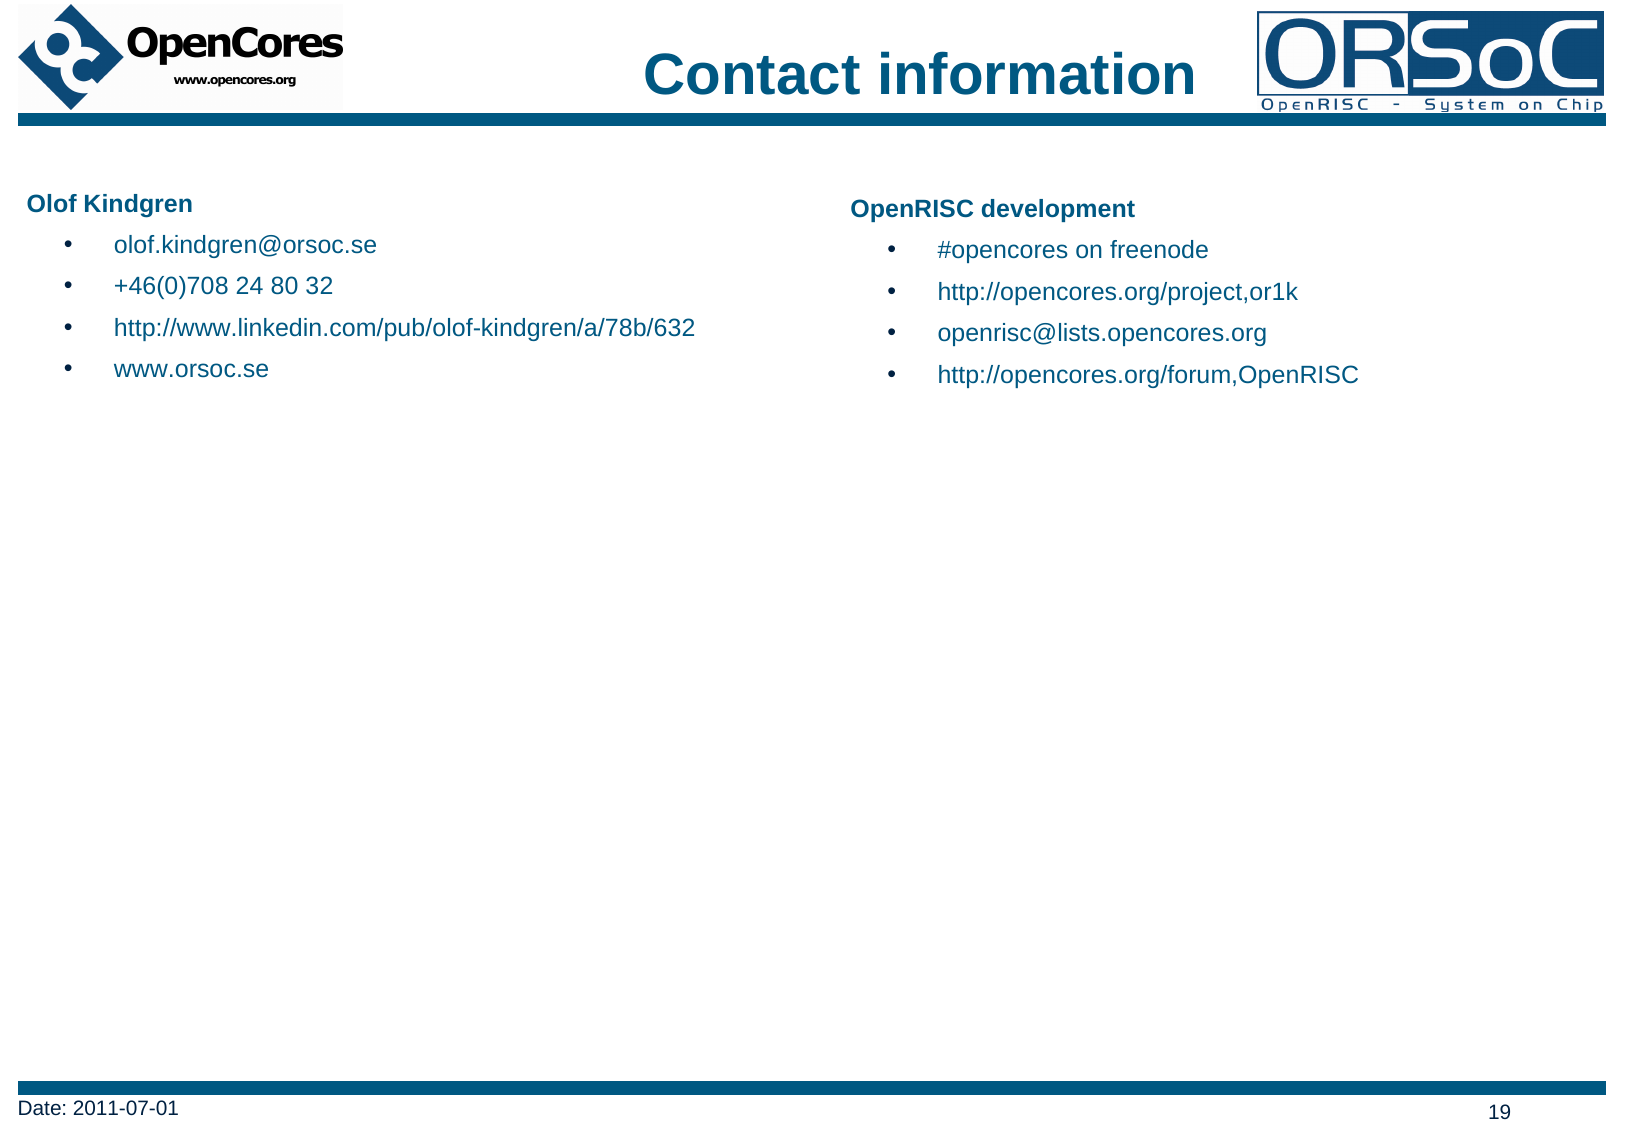

Contact information
Olof Kindgren
olof.kindgren@orsoc.se
+46(0)708 24 80 32
http://www.linkedin.com/pub/olof-kindgren/a/78b/632
www.orsoc.se
OpenRISC development
#opencores on freenode
http://opencores.org/project,or1k
openrisc@lists.opencores.org
http://opencores.org/forum,OpenRISC